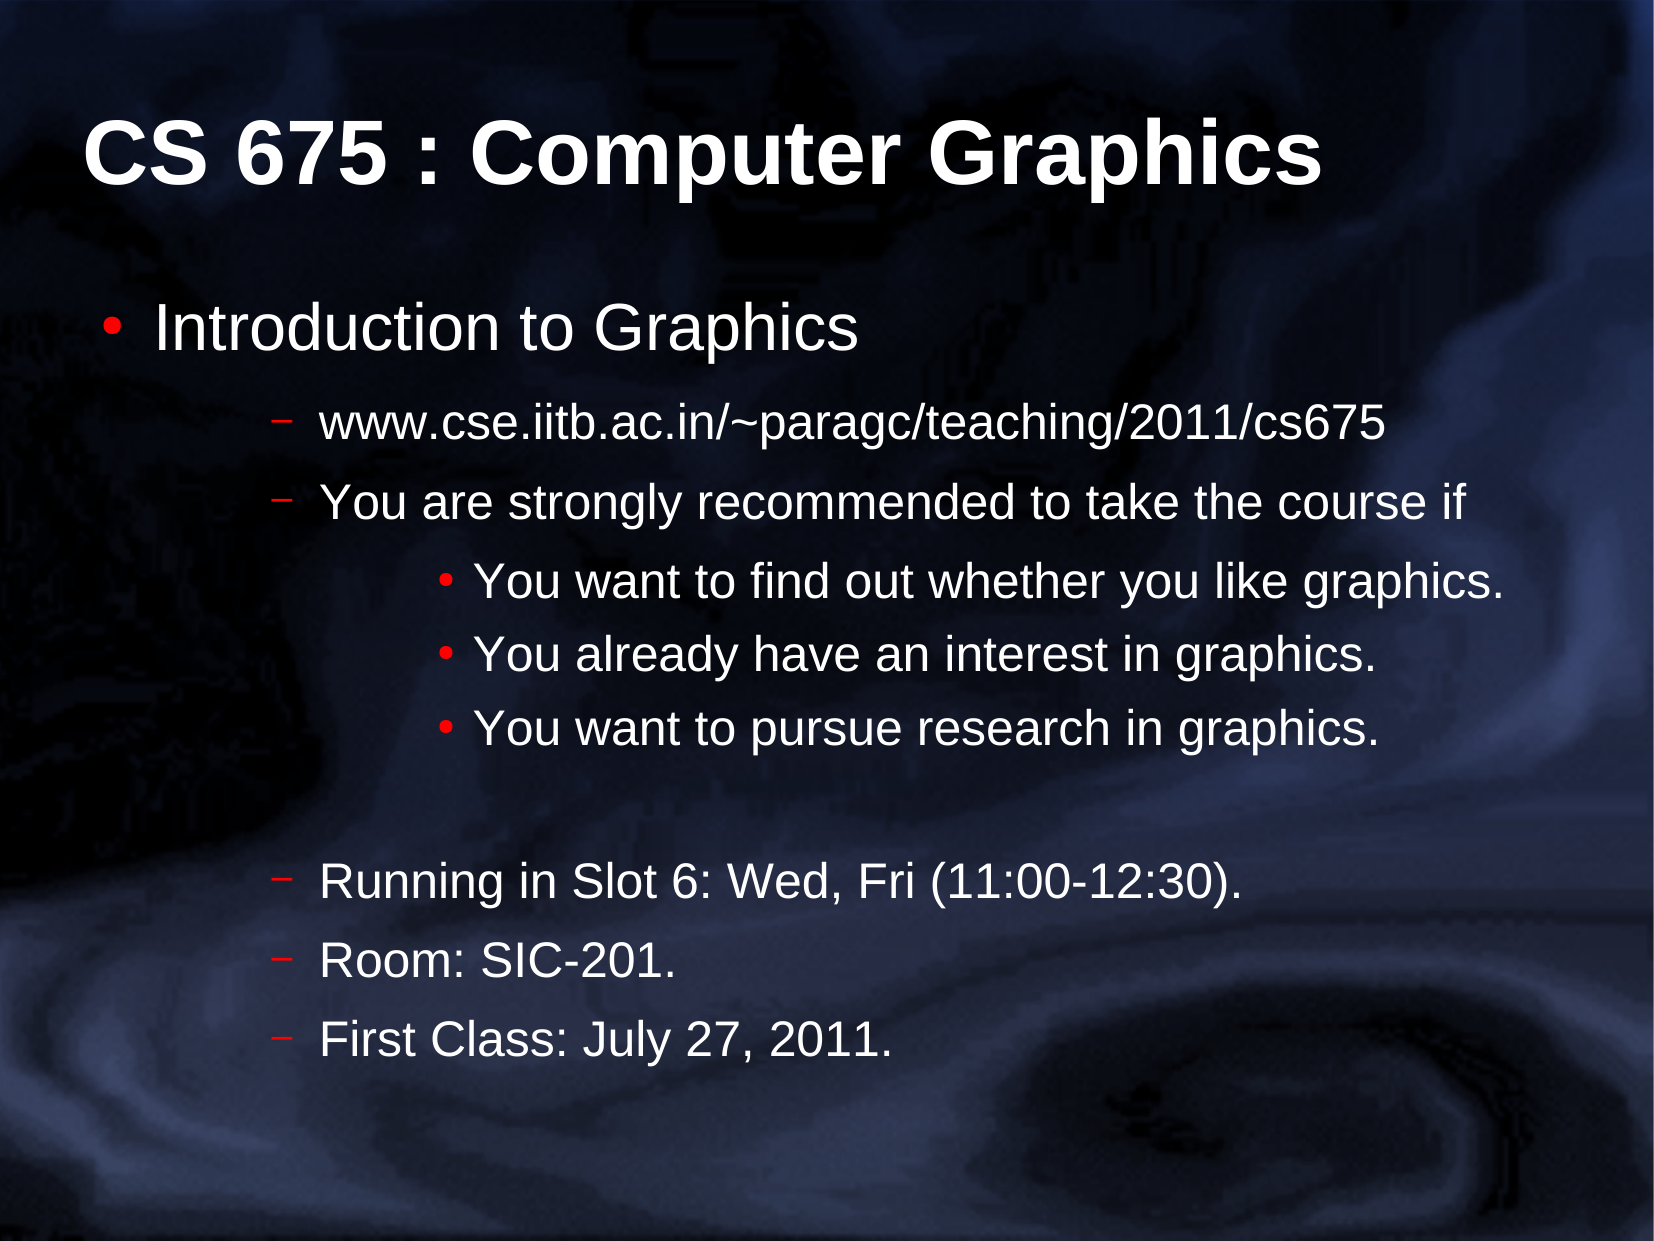

# CS 675 : Computer Graphics
Introduction to Graphics
www.cse.iitb.ac.in/~paragc/teaching/2011/cs675
You are strongly recommended to take the course if
You want to find out whether you like graphics.
You already have an interest in graphics.
You want to pursue research in graphics.
Running in Slot 6: Wed, Fri (11:00-12:30).
Room: SIC-201.
First Class: July 27, 2011.